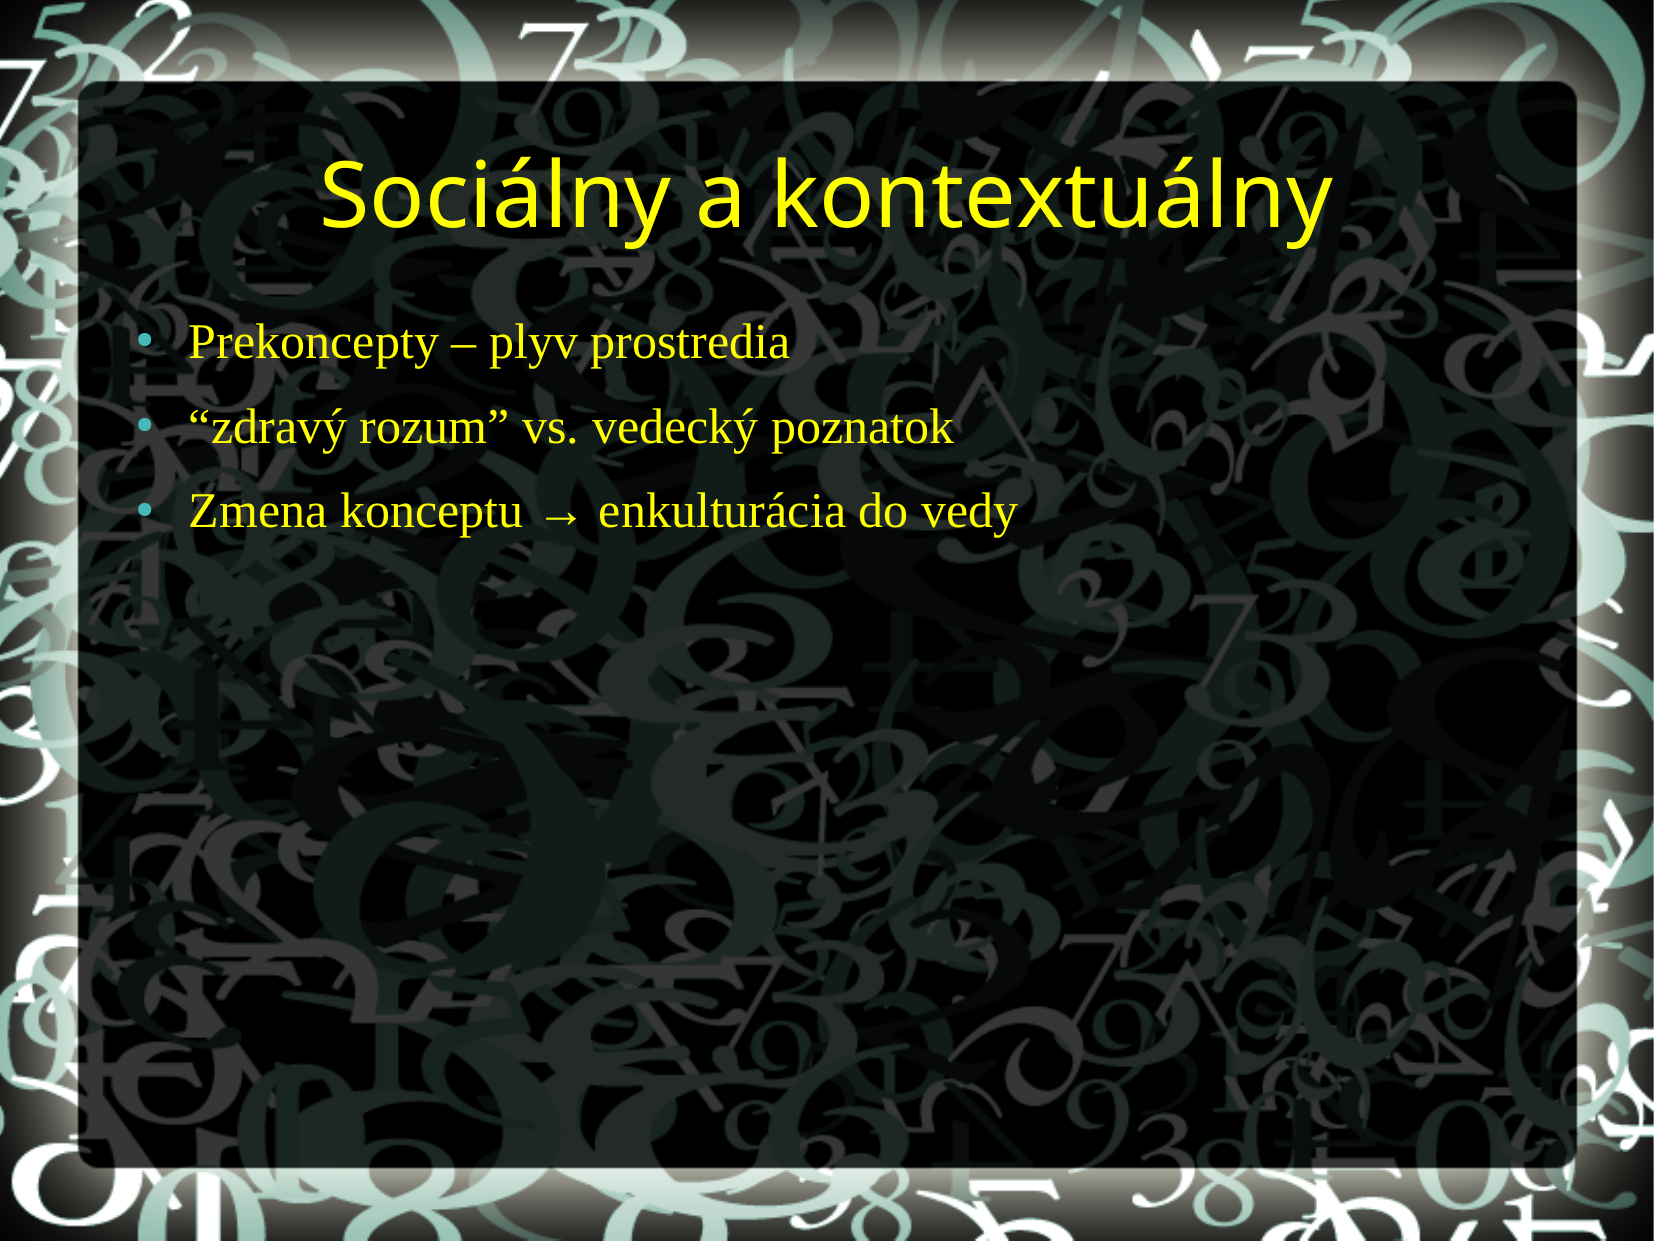

# Sociálny a kontextuálny
Prekoncepty – plyv prostredia
“zdravý rozum” vs. vedecký poznatok
Zmena konceptu → enkulturácia do vedy